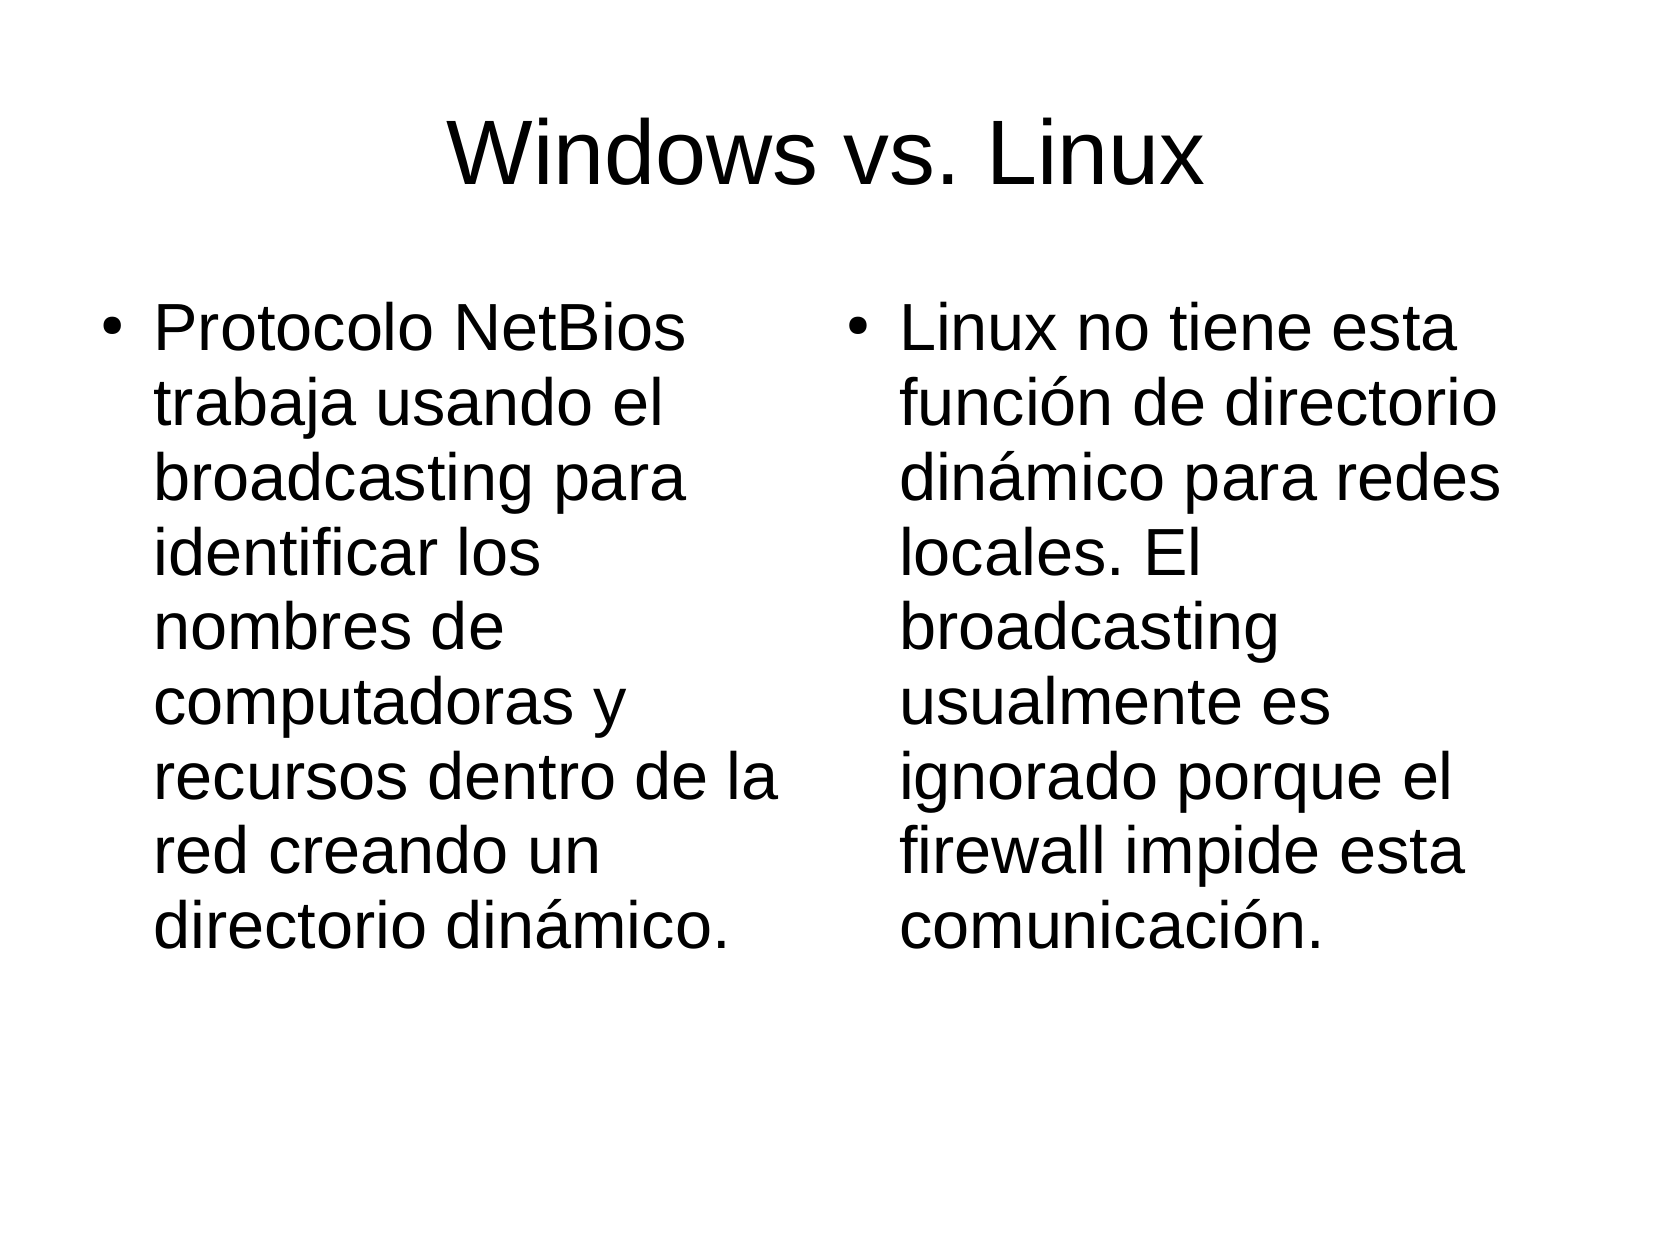

# Windows vs. Linux
Protocolo NetBios trabaja usando el broadcasting para identificar los nombres de computadoras y recursos dentro de la red creando un directorio dinámico.
Linux no tiene esta función de directorio dinámico para redes locales. El broadcasting usualmente es ignorado porque el firewall impide esta comunicación.